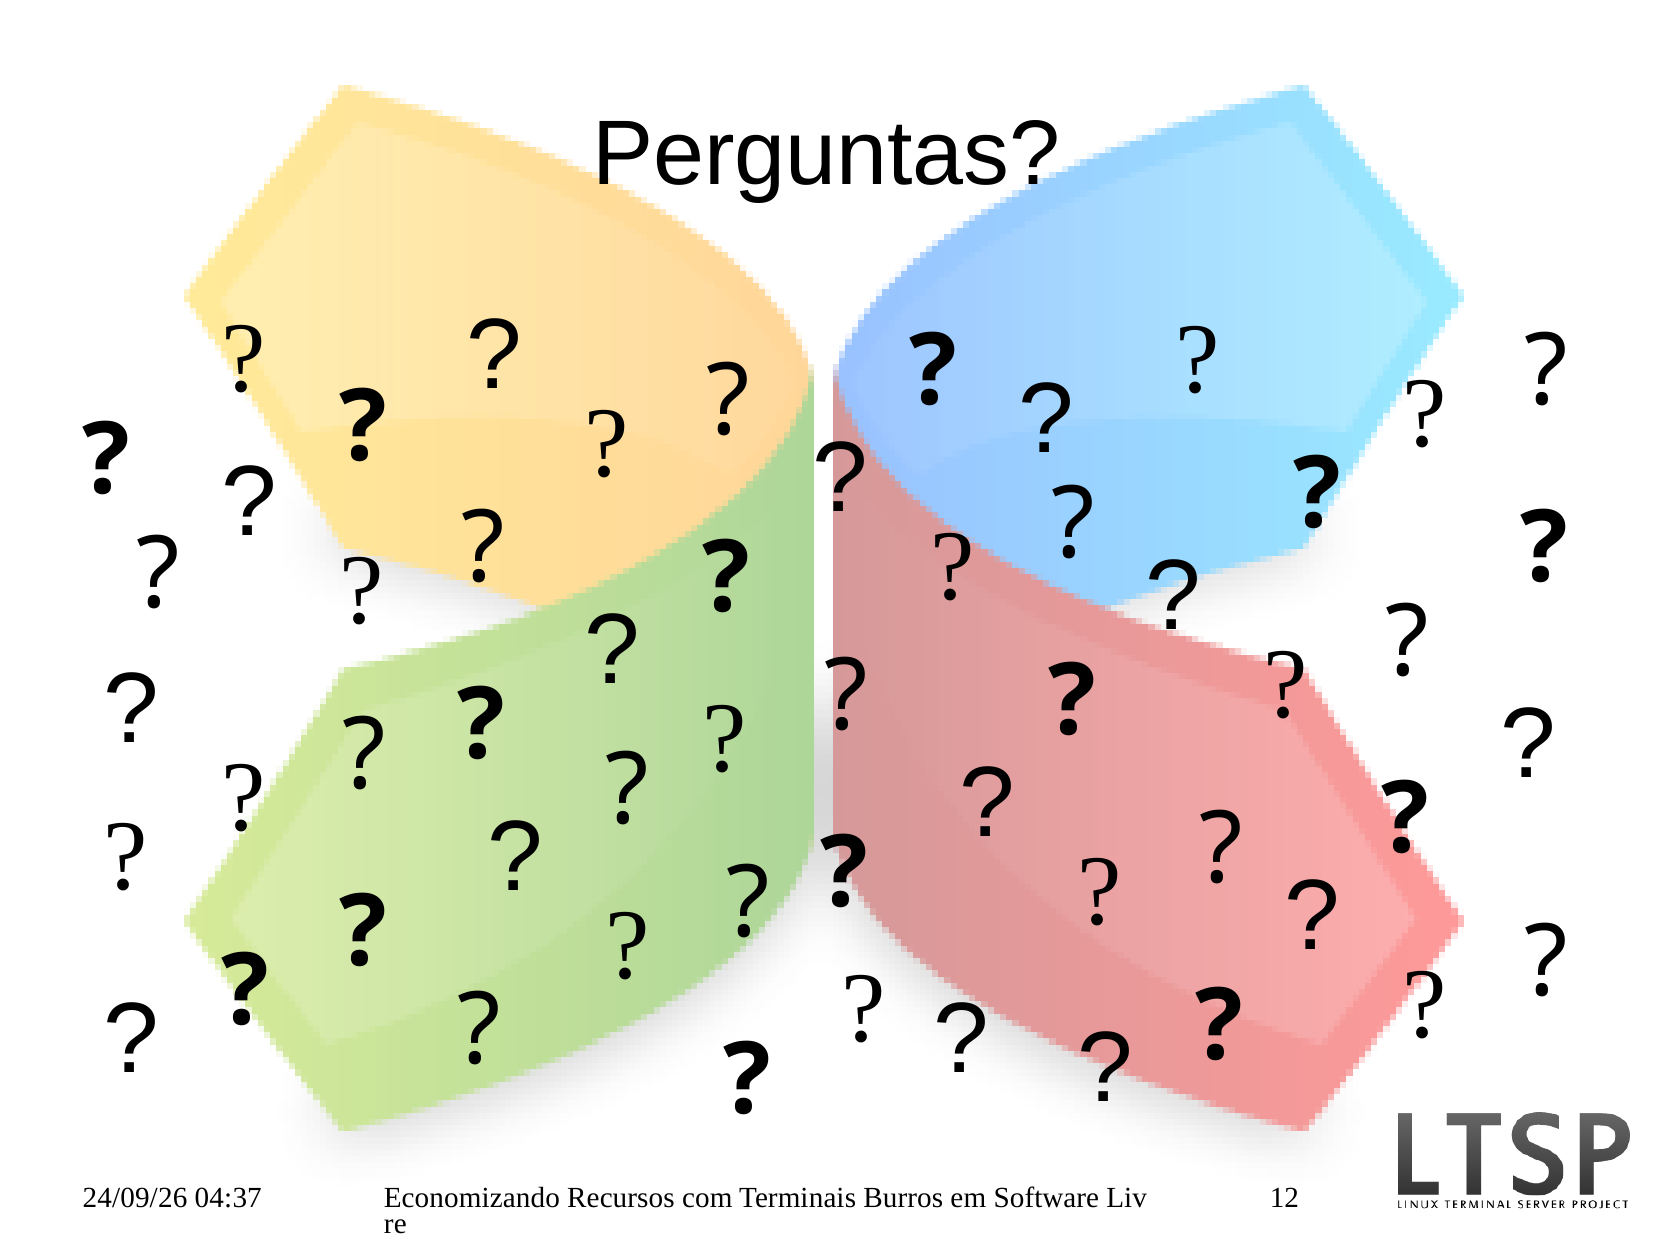

# Perguntas?
?
?
?
?
?
?
?
?
?
?
?
?
?
?
?
?
?
?
?
?
?
?
?
?
?
?
?
?
?
?
?
?
?
?
?
?
?
?
?
?
?
?
?
?
?
?
?
?
?
?
?
?
?
?
?
Economizando Recursos com Terminais Burros em Software Livre
12